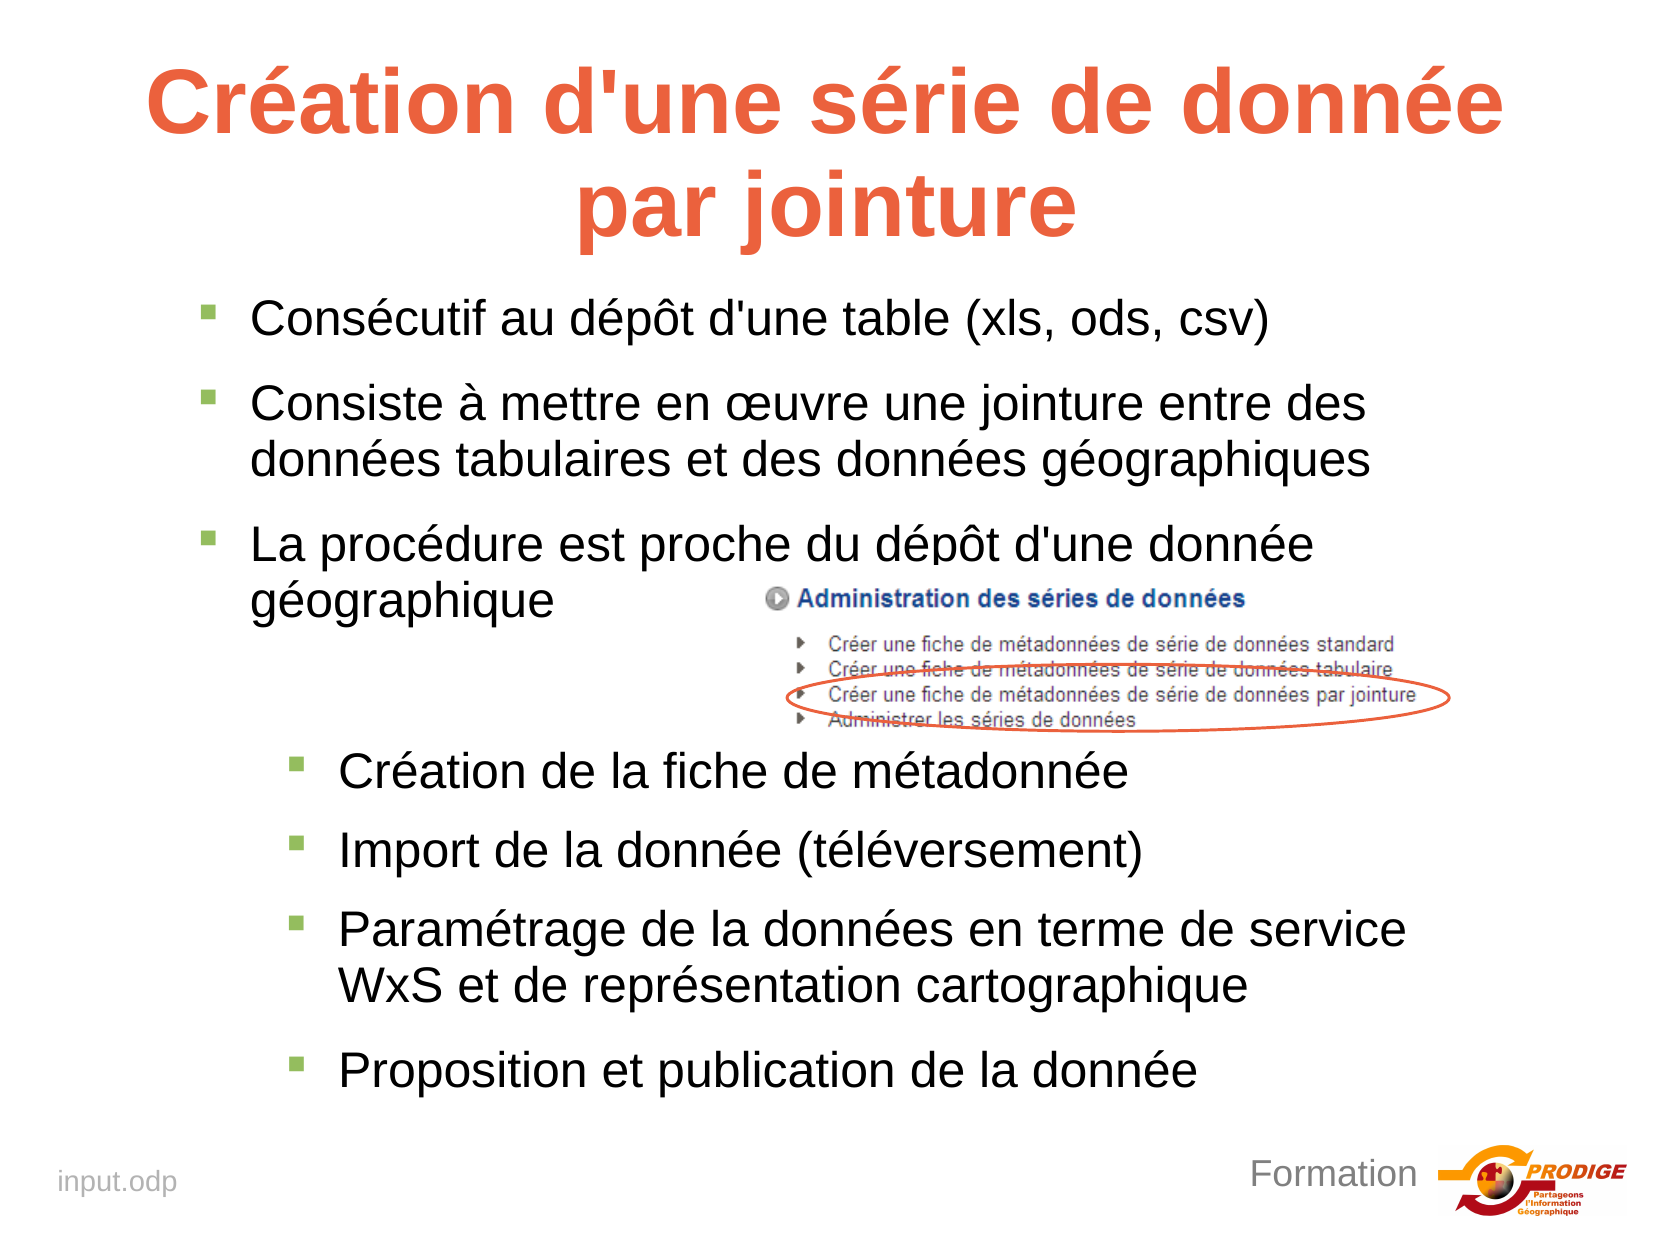

# Création d'une série de donnée par jointure
Consécutif au dépôt d'une table (xls, ods, csv)
Consiste à mettre en œuvre une jointure entre des données tabulaires et des données géographiques
La procédure est proche du dépôt d'une donnée géographique
Création de la fiche de métadonnée
Import de la donnée (téléversement)
Paramétrage de la données en terme de service WxS et de représentation cartographique
Proposition et publication de la donnée